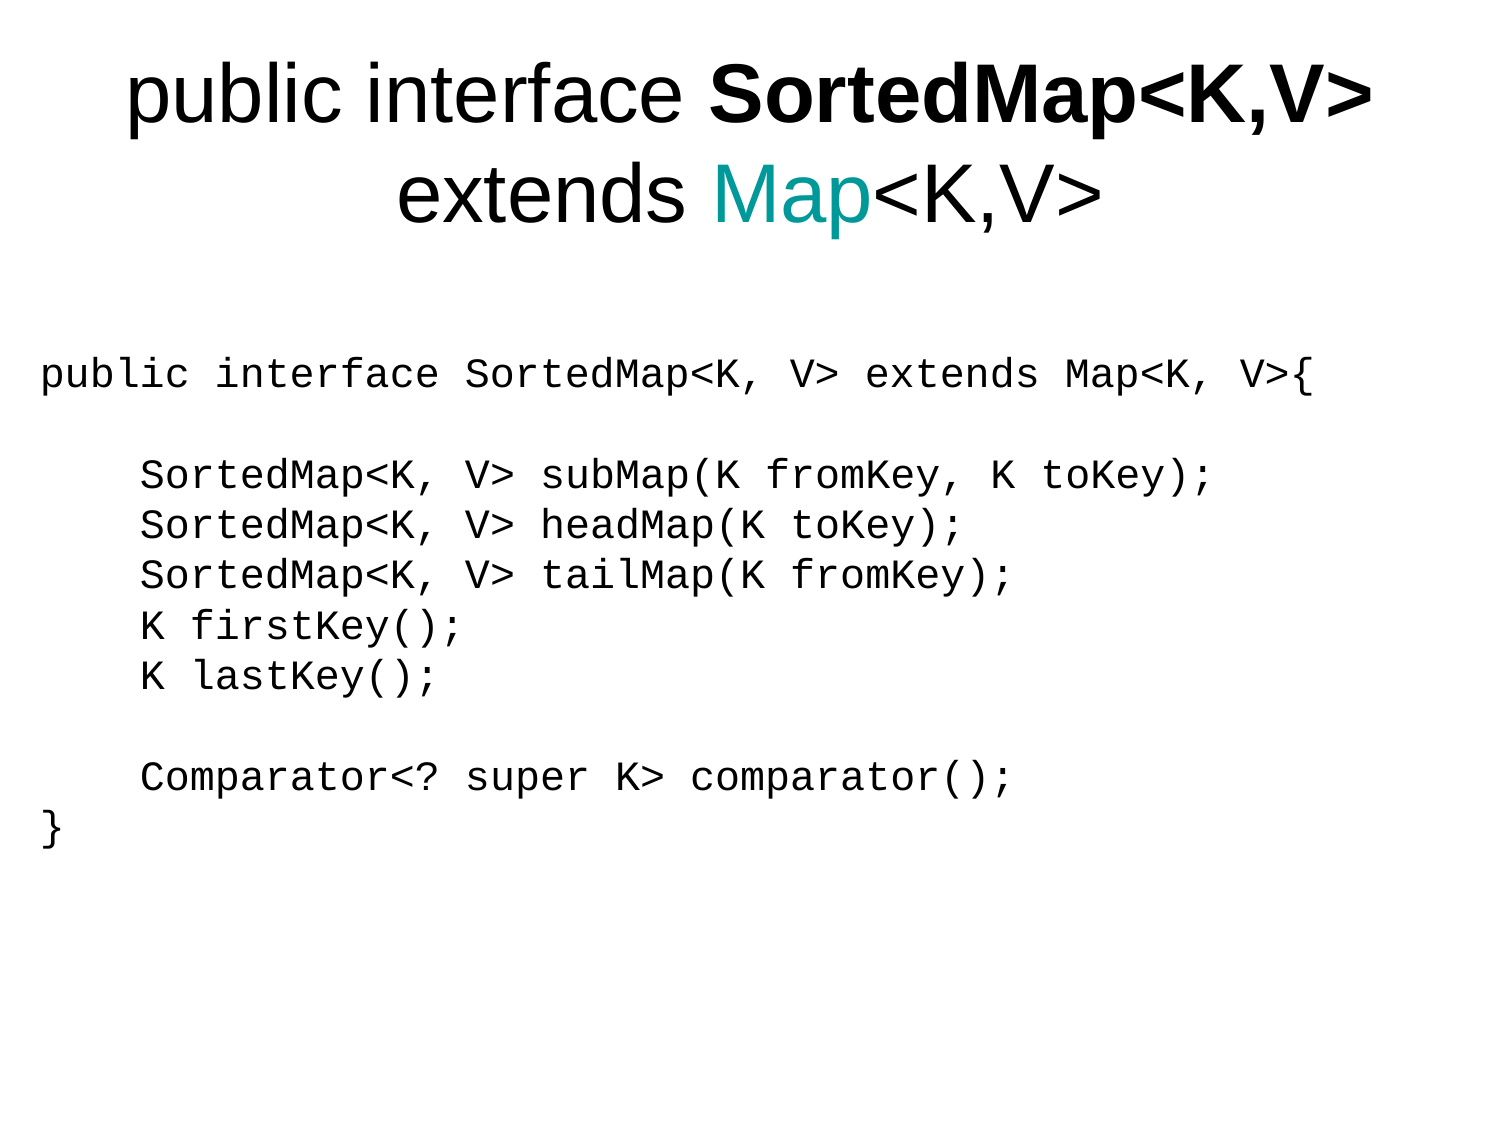

# public interface SortedMap<K,V> extends Map<K,V>
public interface SortedMap<K, V> extends Map<K, V>{
 SortedMap<K, V> subMap(K fromKey, K toKey);
 SortedMap<K, V> headMap(K toKey);
 SortedMap<K, V> tailMap(K fromKey);
 K firstKey();
 K lastKey();
 Comparator<? super K> comparator();
}